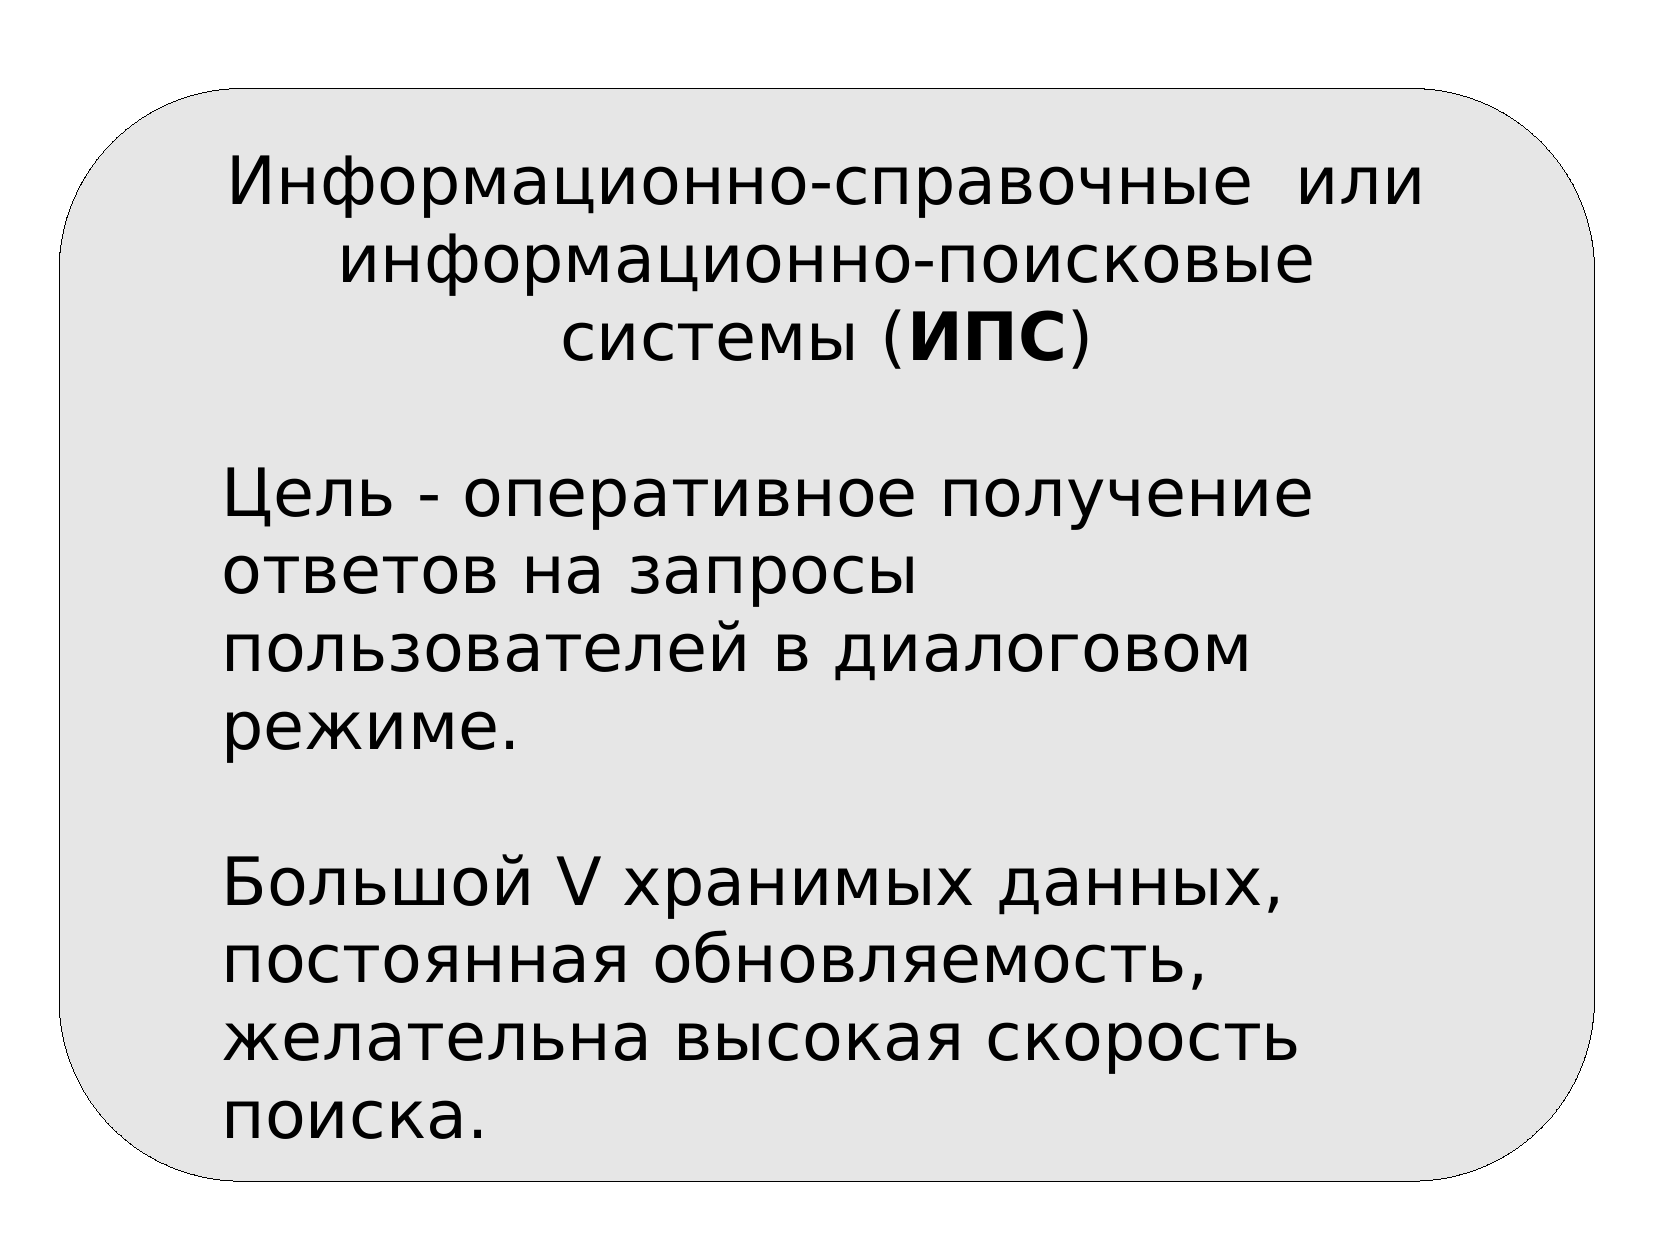

Информационно-справочные или
информационно-поисковые системы (ИПС)
Цель - оперативное получение ответов на запросы пользователей в диалоговом режиме.
Большой V хранимых данных,
постоянная обновляемость,
желательна высокая скорость поиска.